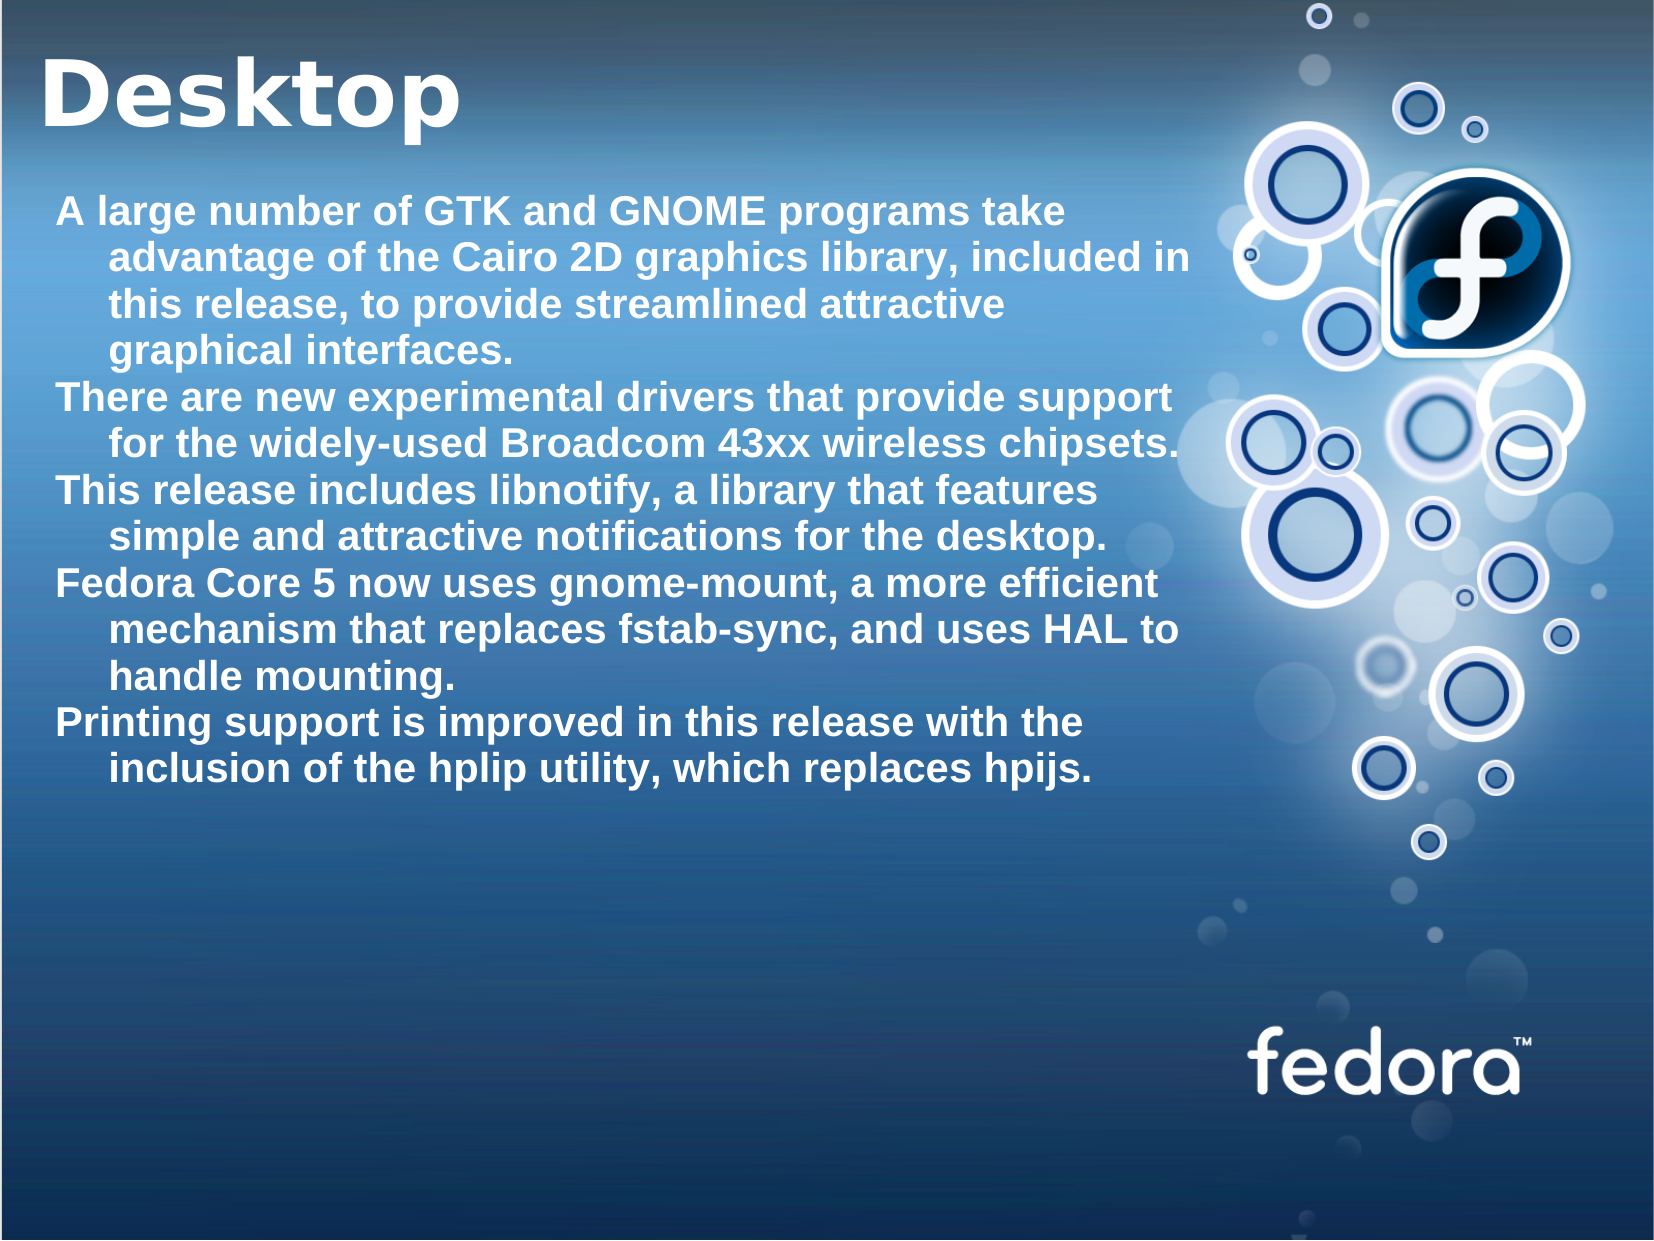

# Desktop
A large number of GTK and GNOME programs take advantage of the Cairo 2D graphics library, included in this release, to provide streamlined attractive graphical interfaces.
There are new experimental drivers that provide support for the widely-used Broadcom 43xx wireless chipsets.
This release includes libnotify, a library that features simple and attractive notifications for the desktop.
Fedora Core 5 now uses gnome-mount, a more efficient mechanism that replaces fstab-sync, and uses HAL to handle mounting.
Printing support is improved in this release with the inclusion of the hplip utility, which replaces hpijs.